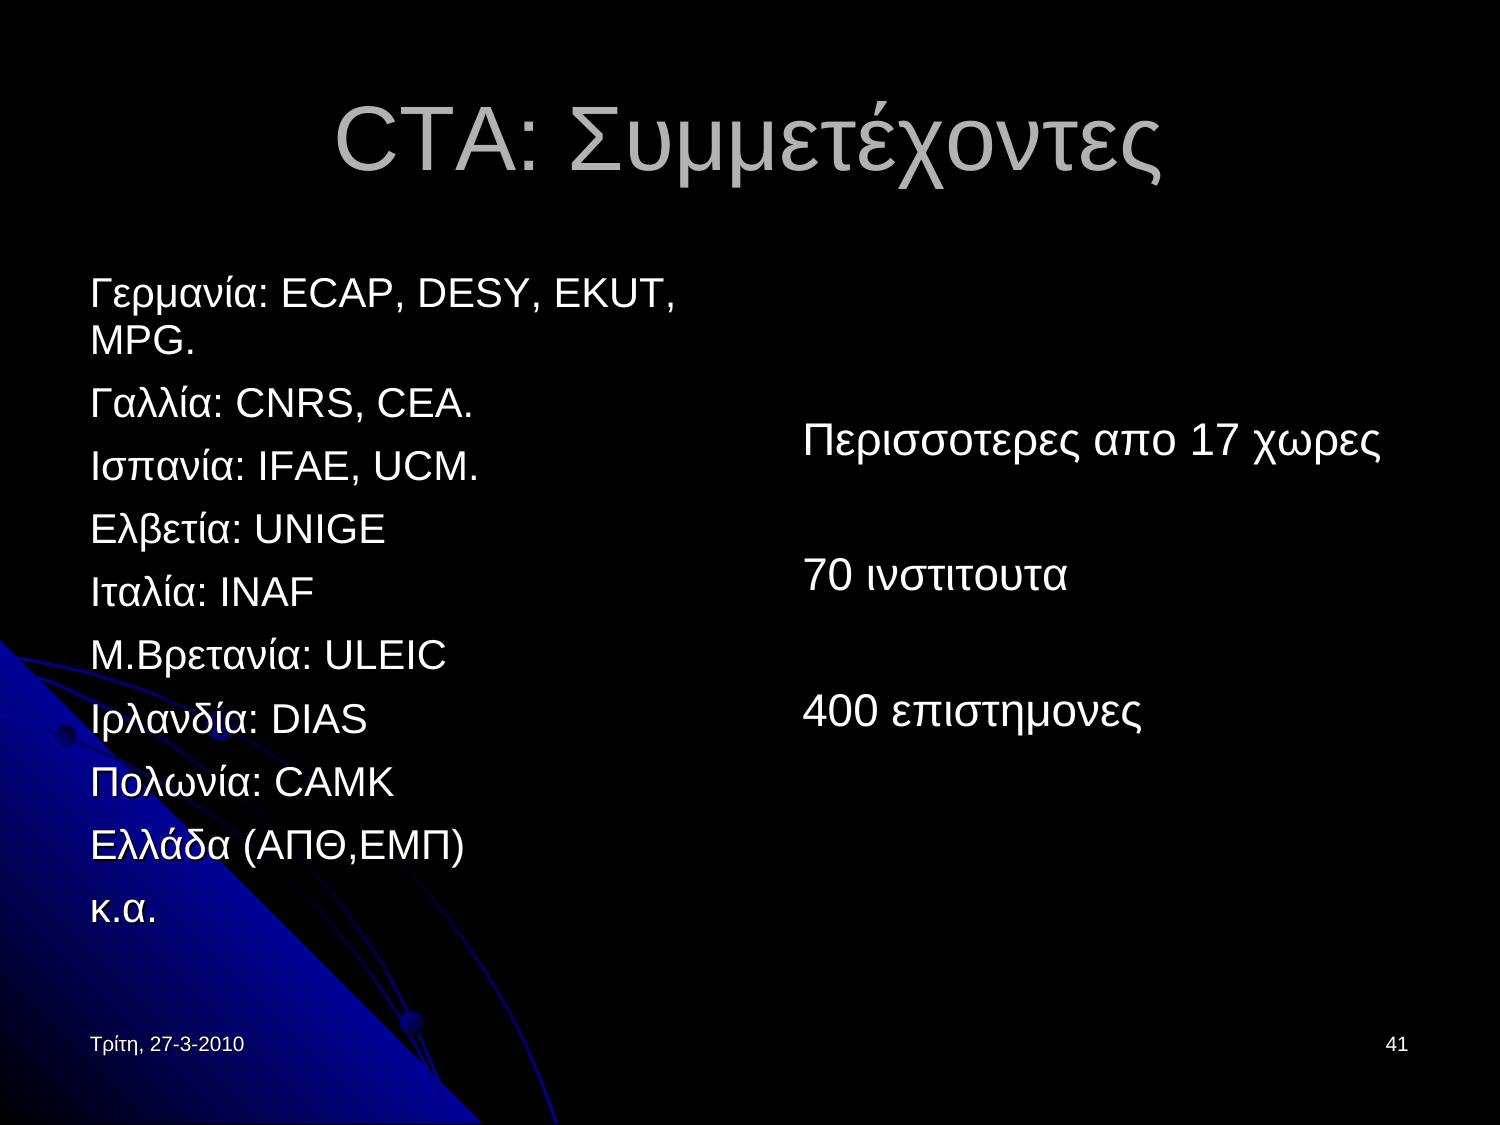

# CTA: Συμμετέχοντες
Γερμανία: ECAP, DESY, EKUT, MPG.
Γαλλία: CNRS, CEA.
Ισπανία: IFAE, UCM.
Ελβετία: UNIGE
Ιταλία: INAF
Μ.Βρετανία: ULEIC
Ιρλανδία: DIAS
Πολωνία: CAMK
Ελλάδα (ΑΠΘ,ΕΜΠ)
κ.α.
Περισσοτερες απο 17 χωρες
70 ινστιτουτα
400 επιστημονες
Τρίτη, 27-3-2010
41